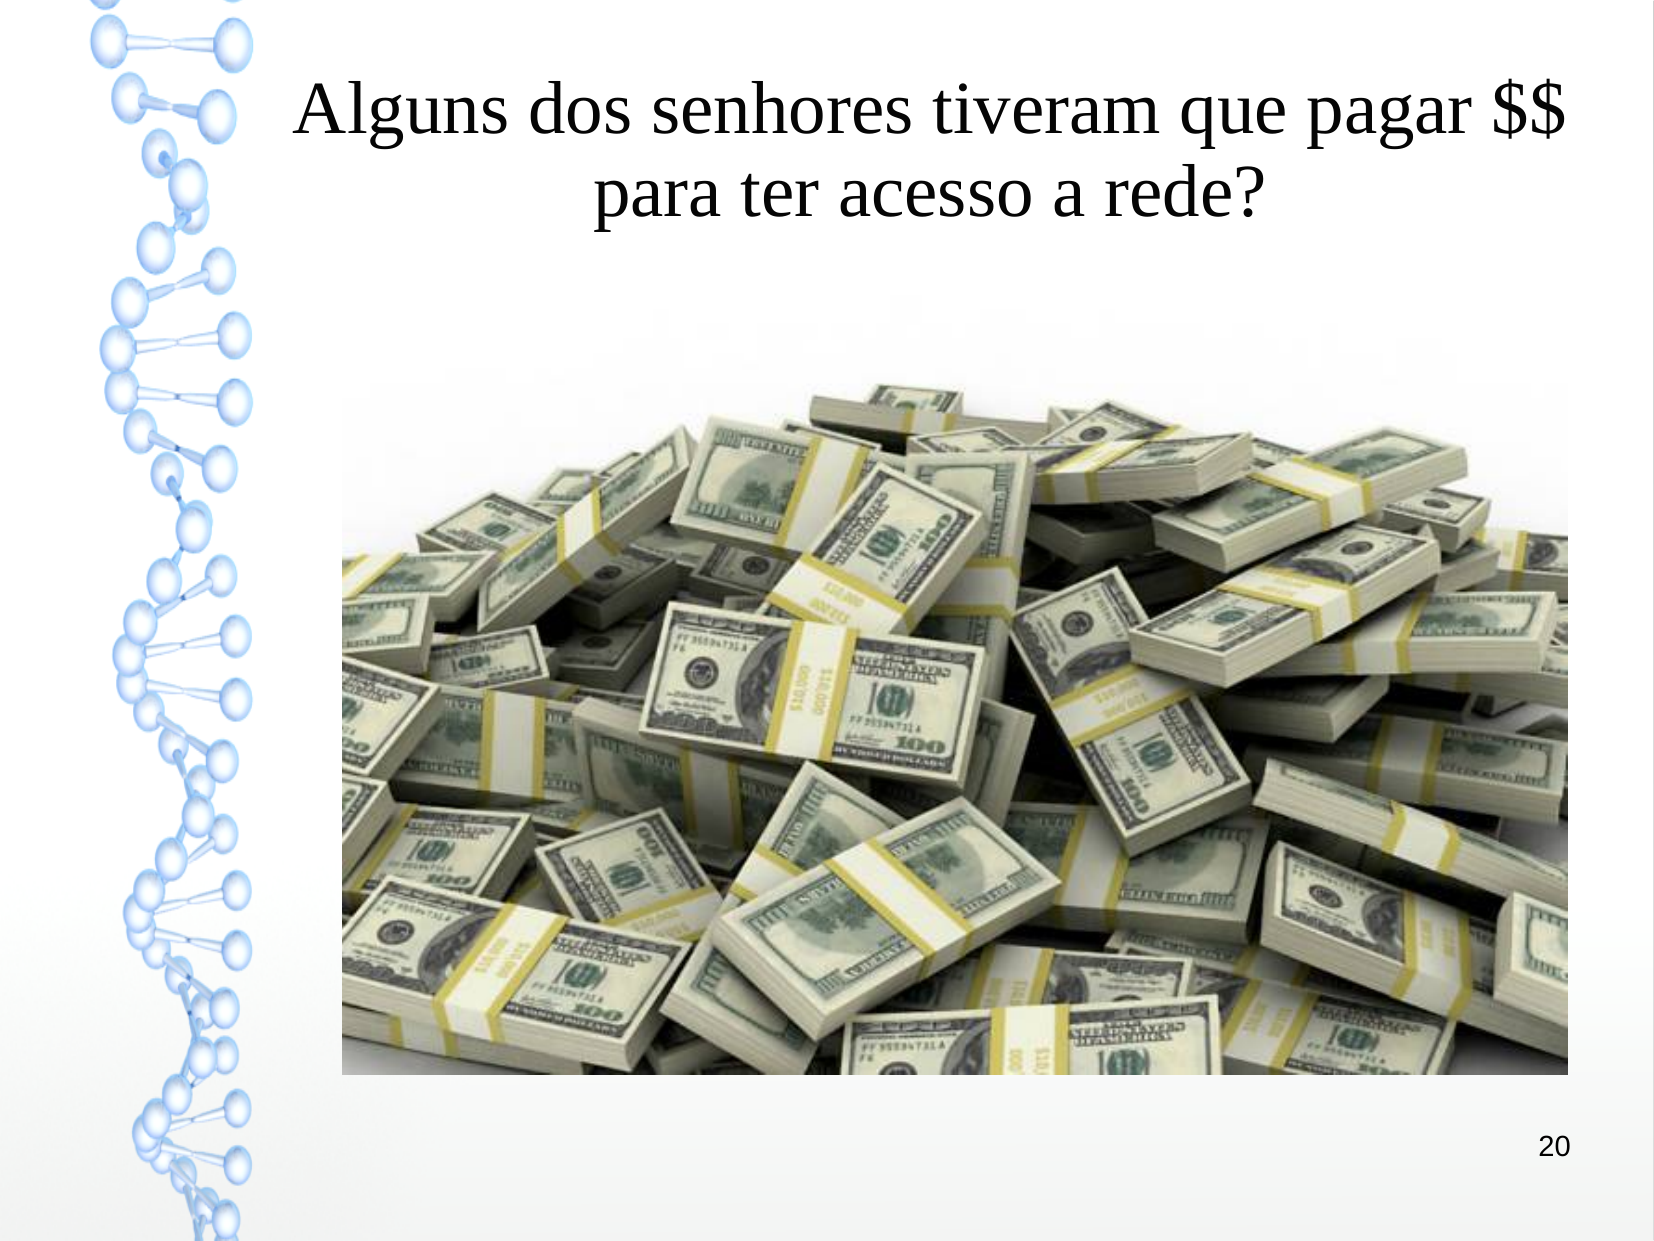

# Alguns dos senhores tiveram que pagar $$ para ter acesso a rede?
20